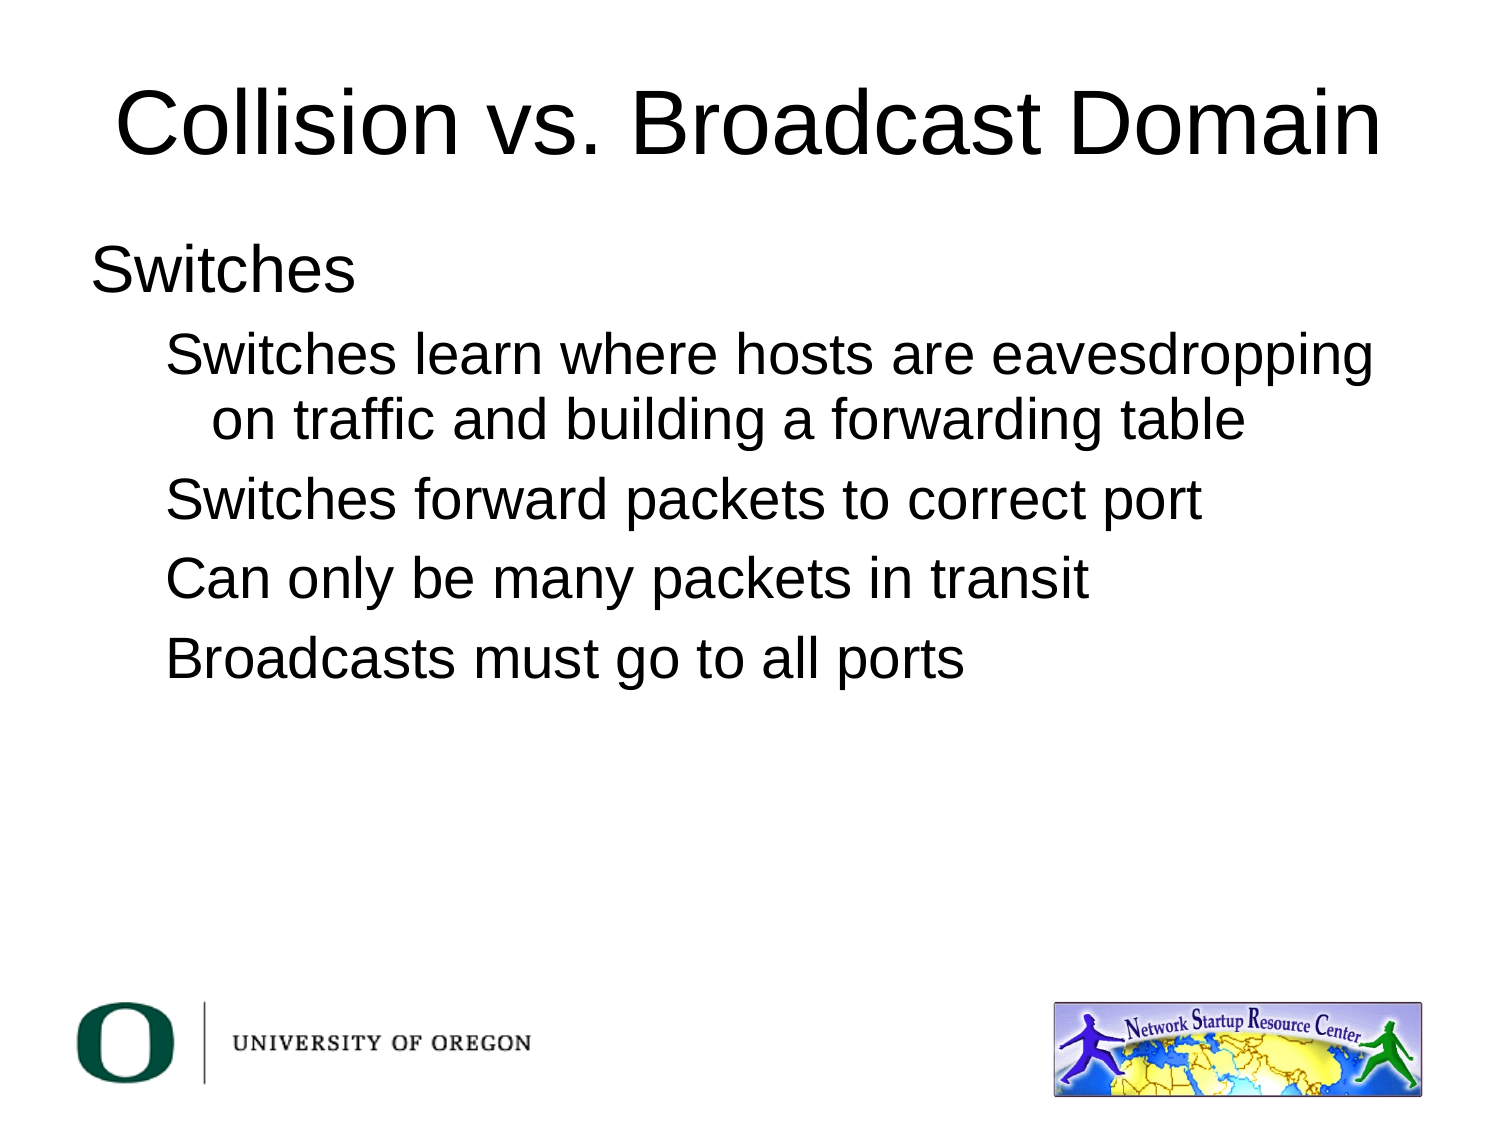

# Collision vs. Broadcast Domain
Switches
Switches learn where hosts are eavesdropping on traffic and building a forwarding table
Switches forward packets to correct port
Can only be many packets in transit
Broadcasts must go to all ports